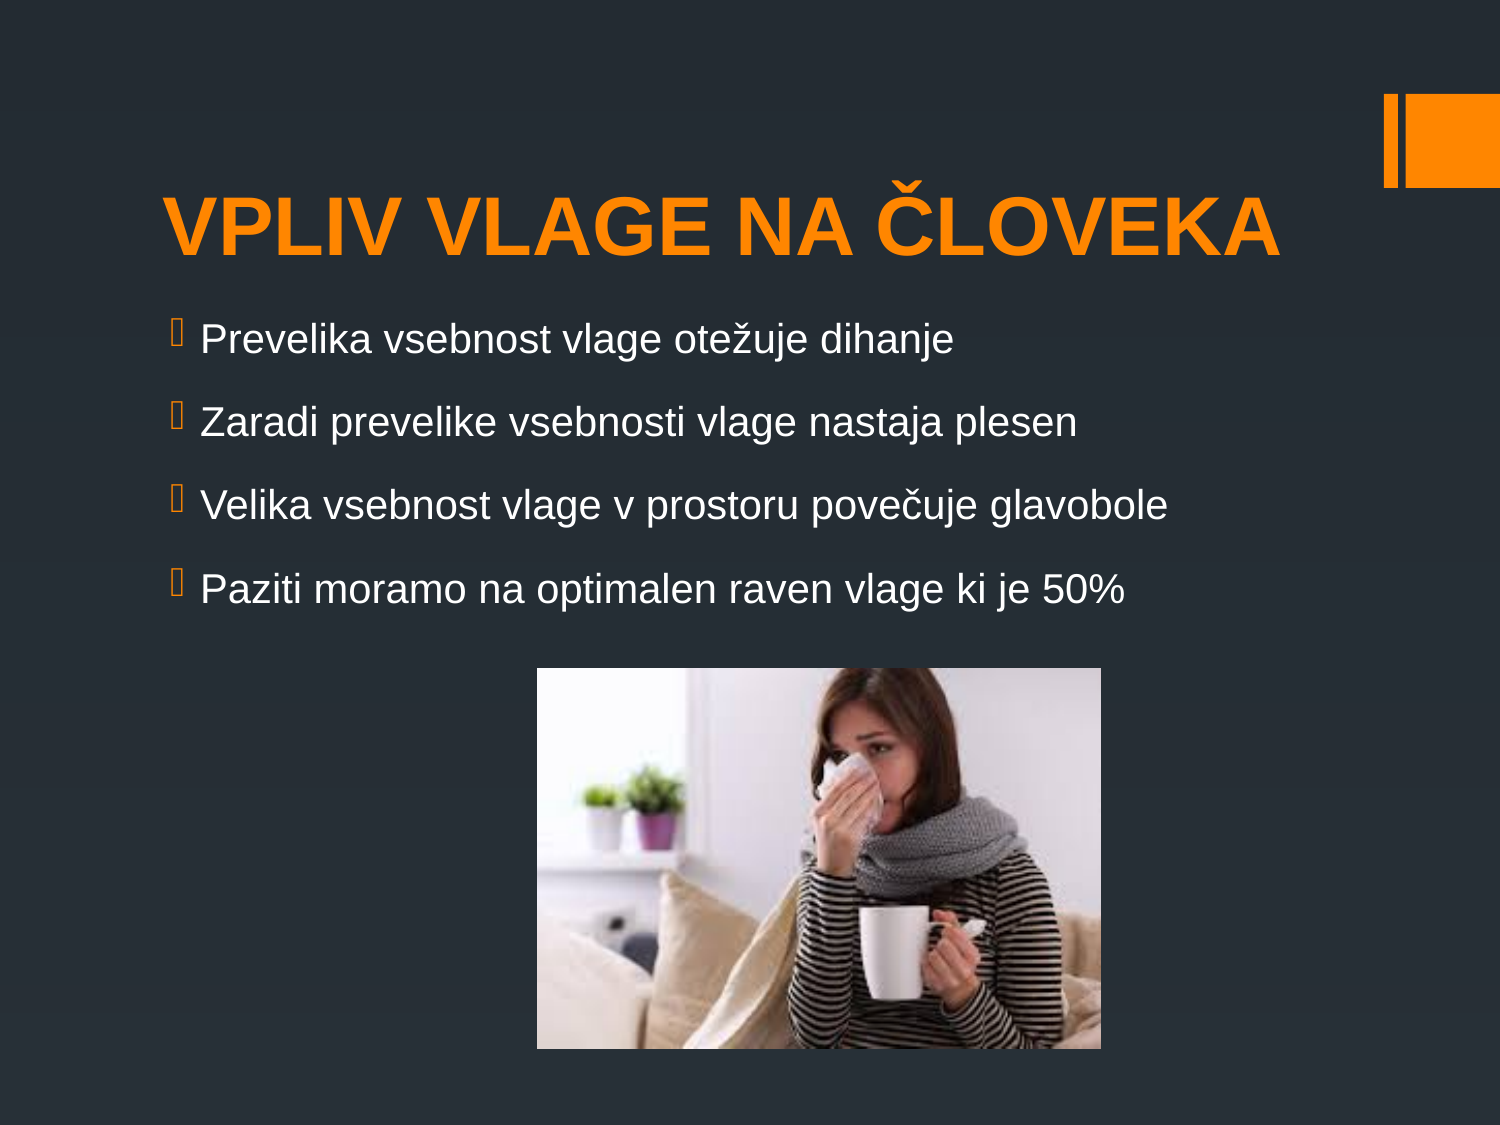

# VPLIV VLAGE NA ČLOVEKA
Prevelika vsebnost vlage otežuje dihanje
Zaradi prevelike vsebnosti vlage nastaja plesen
Velika vsebnost vlage v prostoru povečuje glavobole
Paziti moramo na optimalen raven vlage ki je 50%